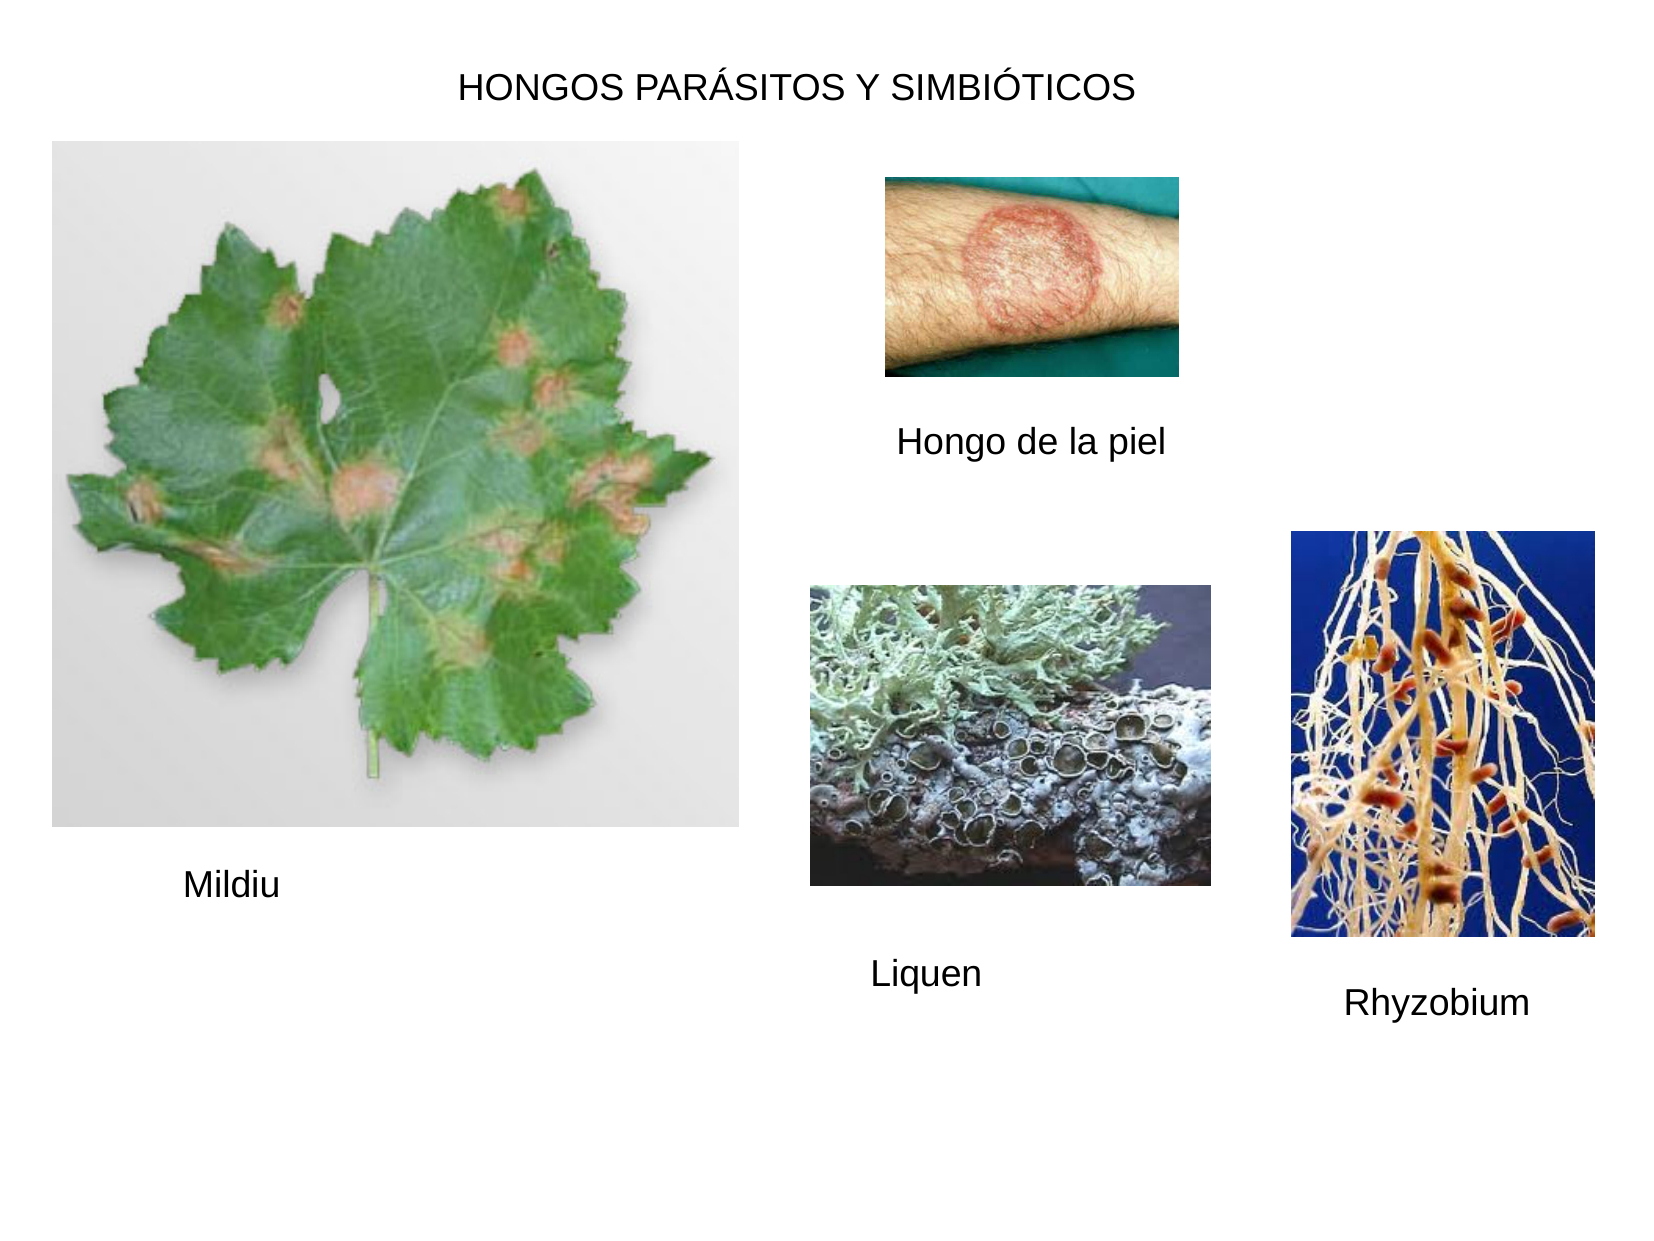

HONGOS PARÁSITOS Y SIMBIÓTICOS
Hongo de la piel
Mildiu
Liquen
Rhyzobium